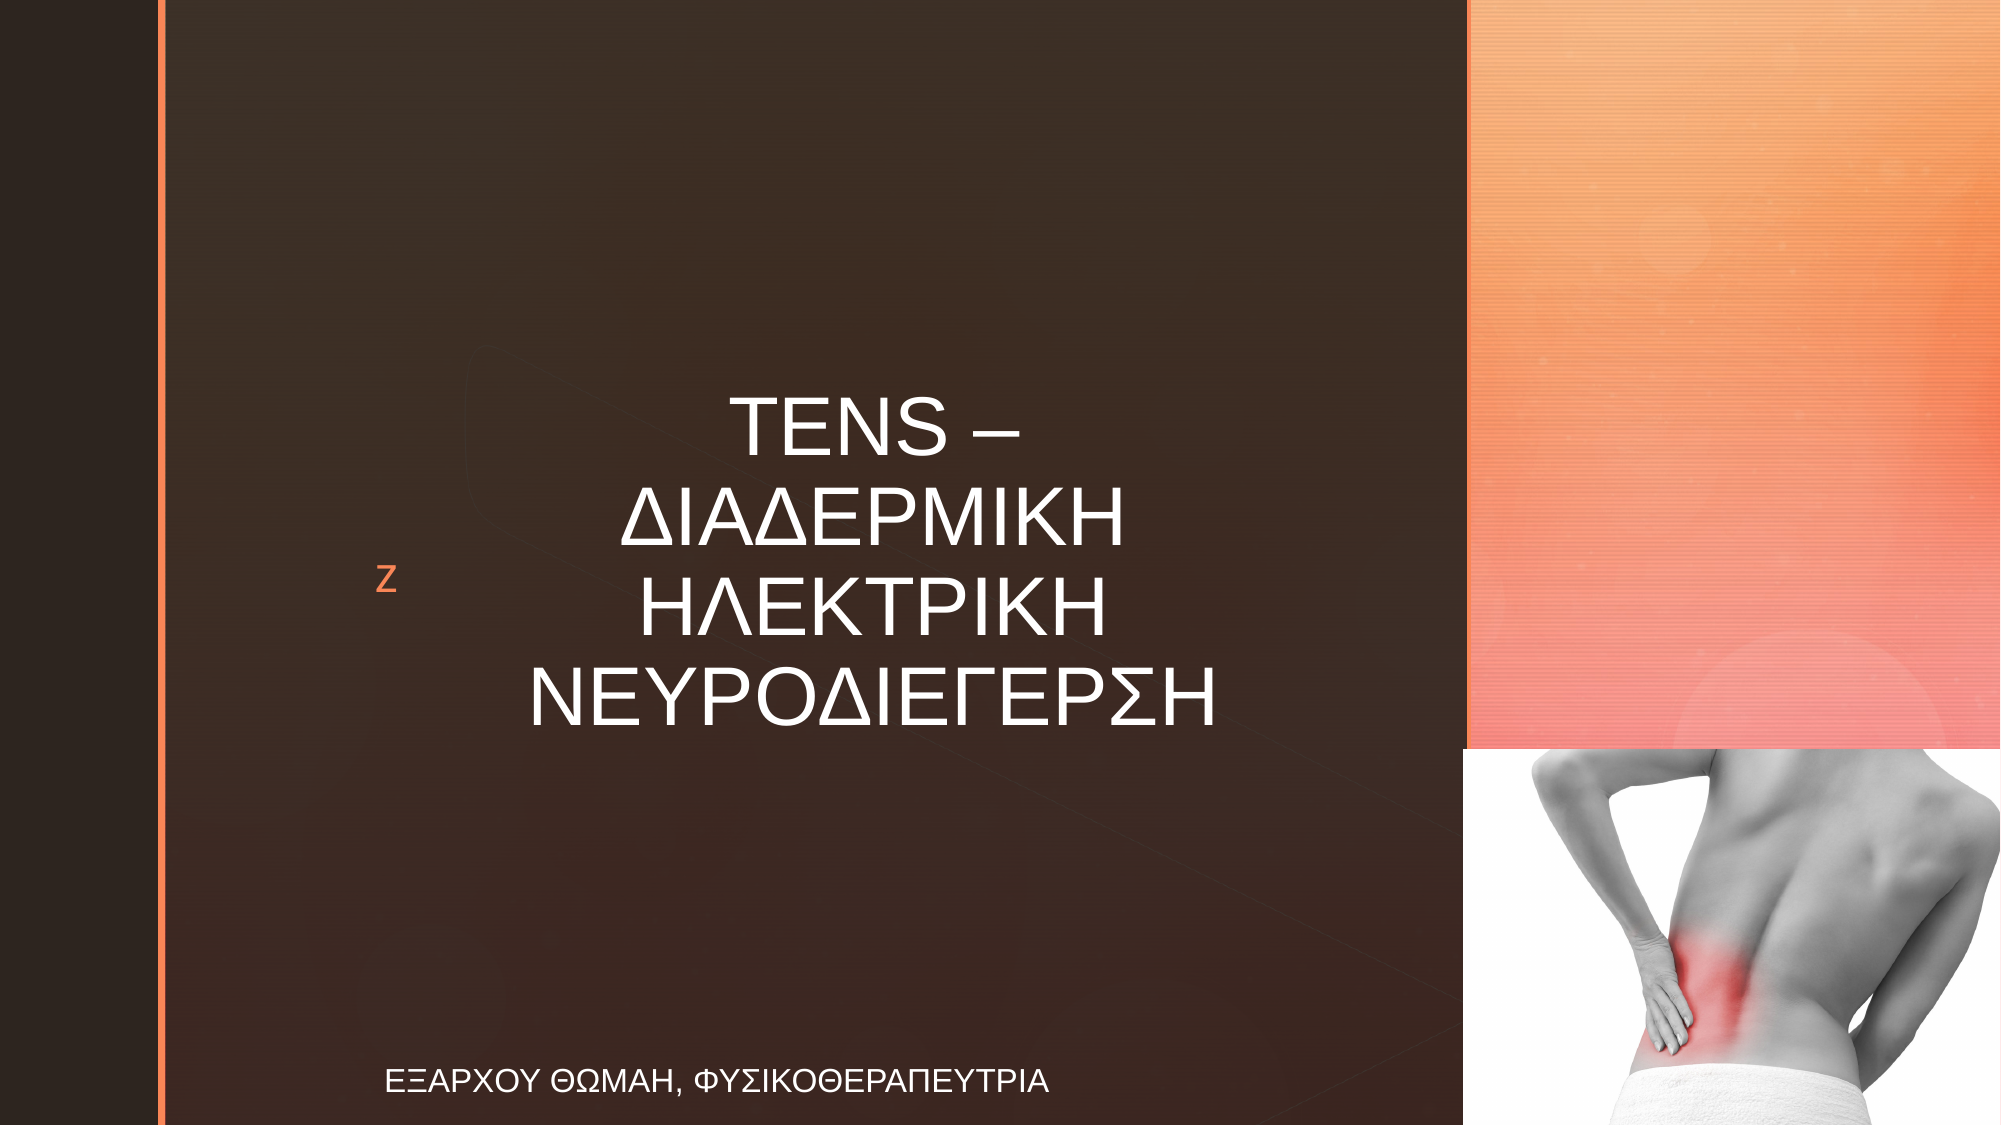

# TENS – ΔΙΑΔΕΡΜΙΚΗ ΗΛΕΚΤΡΙΚΗ ΝΕΥΡΟΔΙΕΓΕΡΣΗ
ΕΞΑΡΧΟΥ ΘΩΜΑΗ, ΦΥΣΙΚΟΘΕΡΑΠΕΥΤΡΙΑ